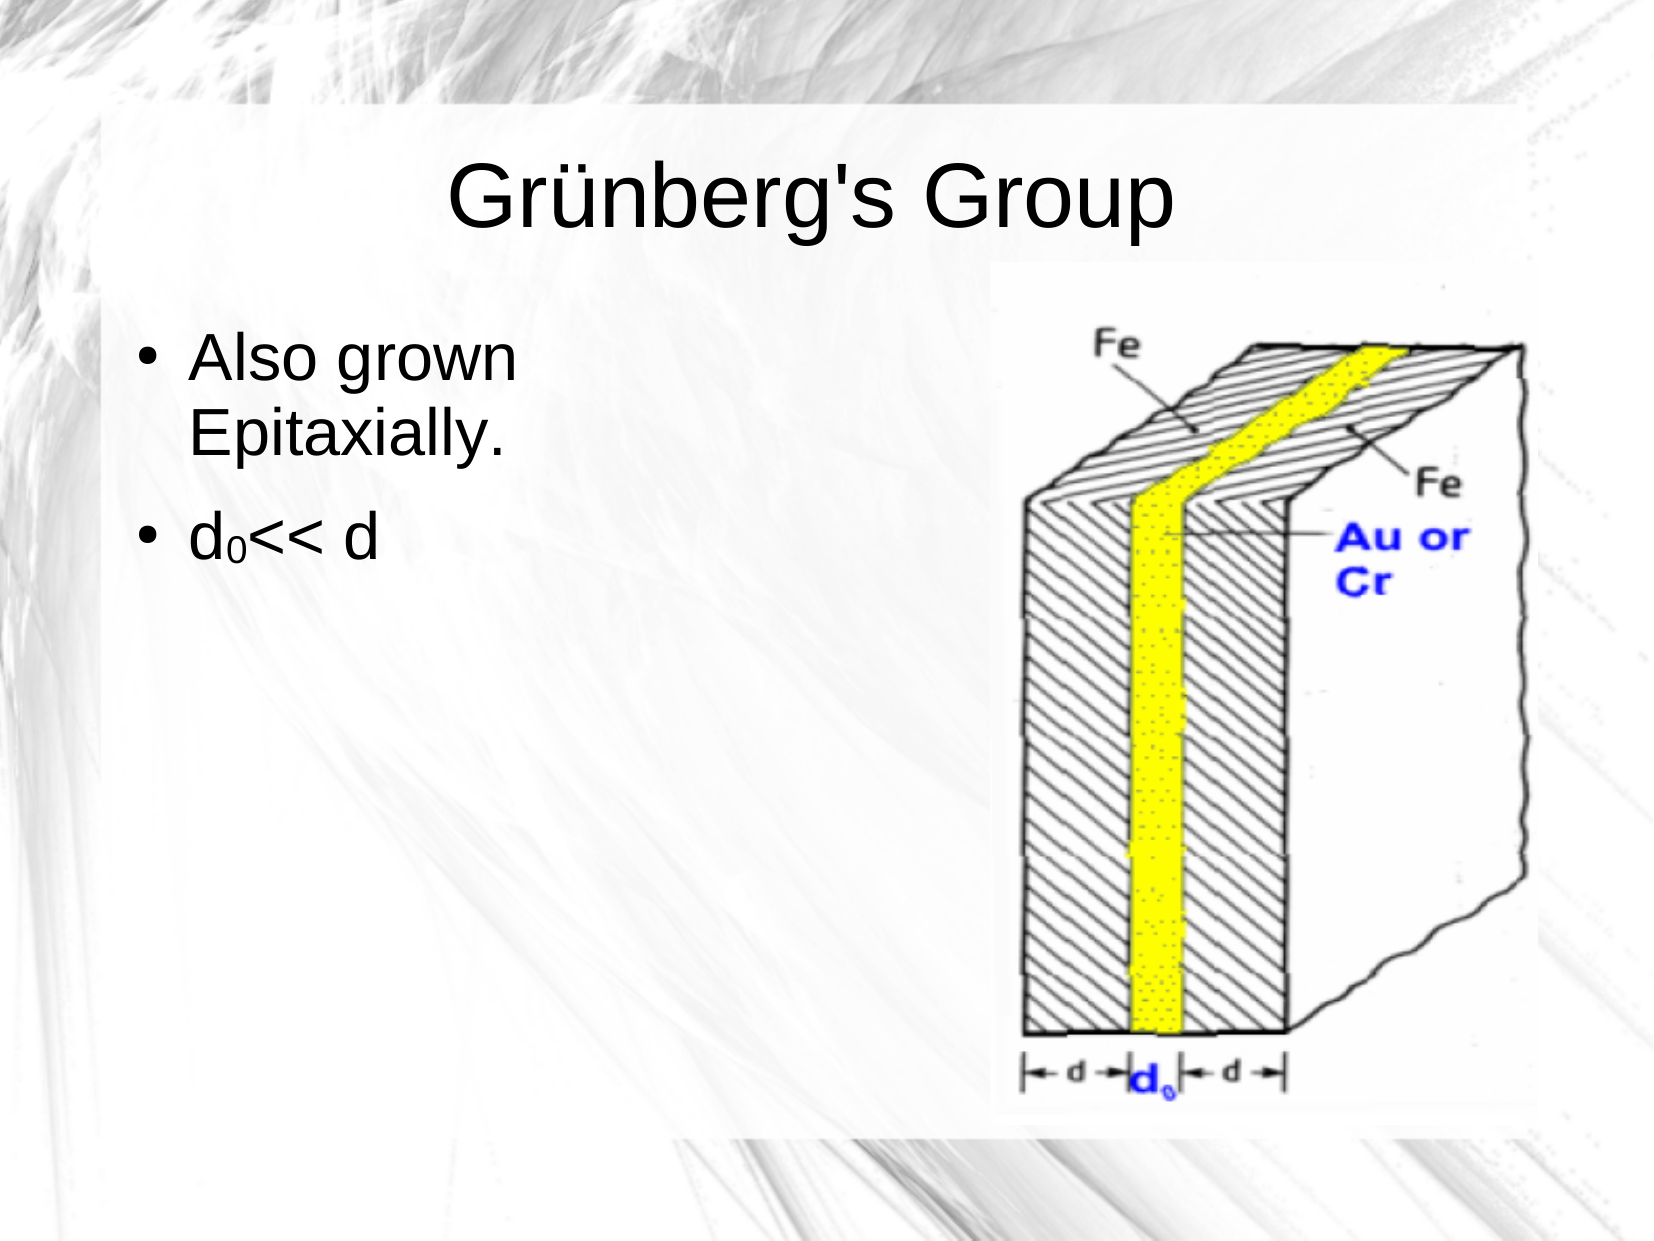

# Grünberg's Group
Also grown Epitaxially.
d0<< d